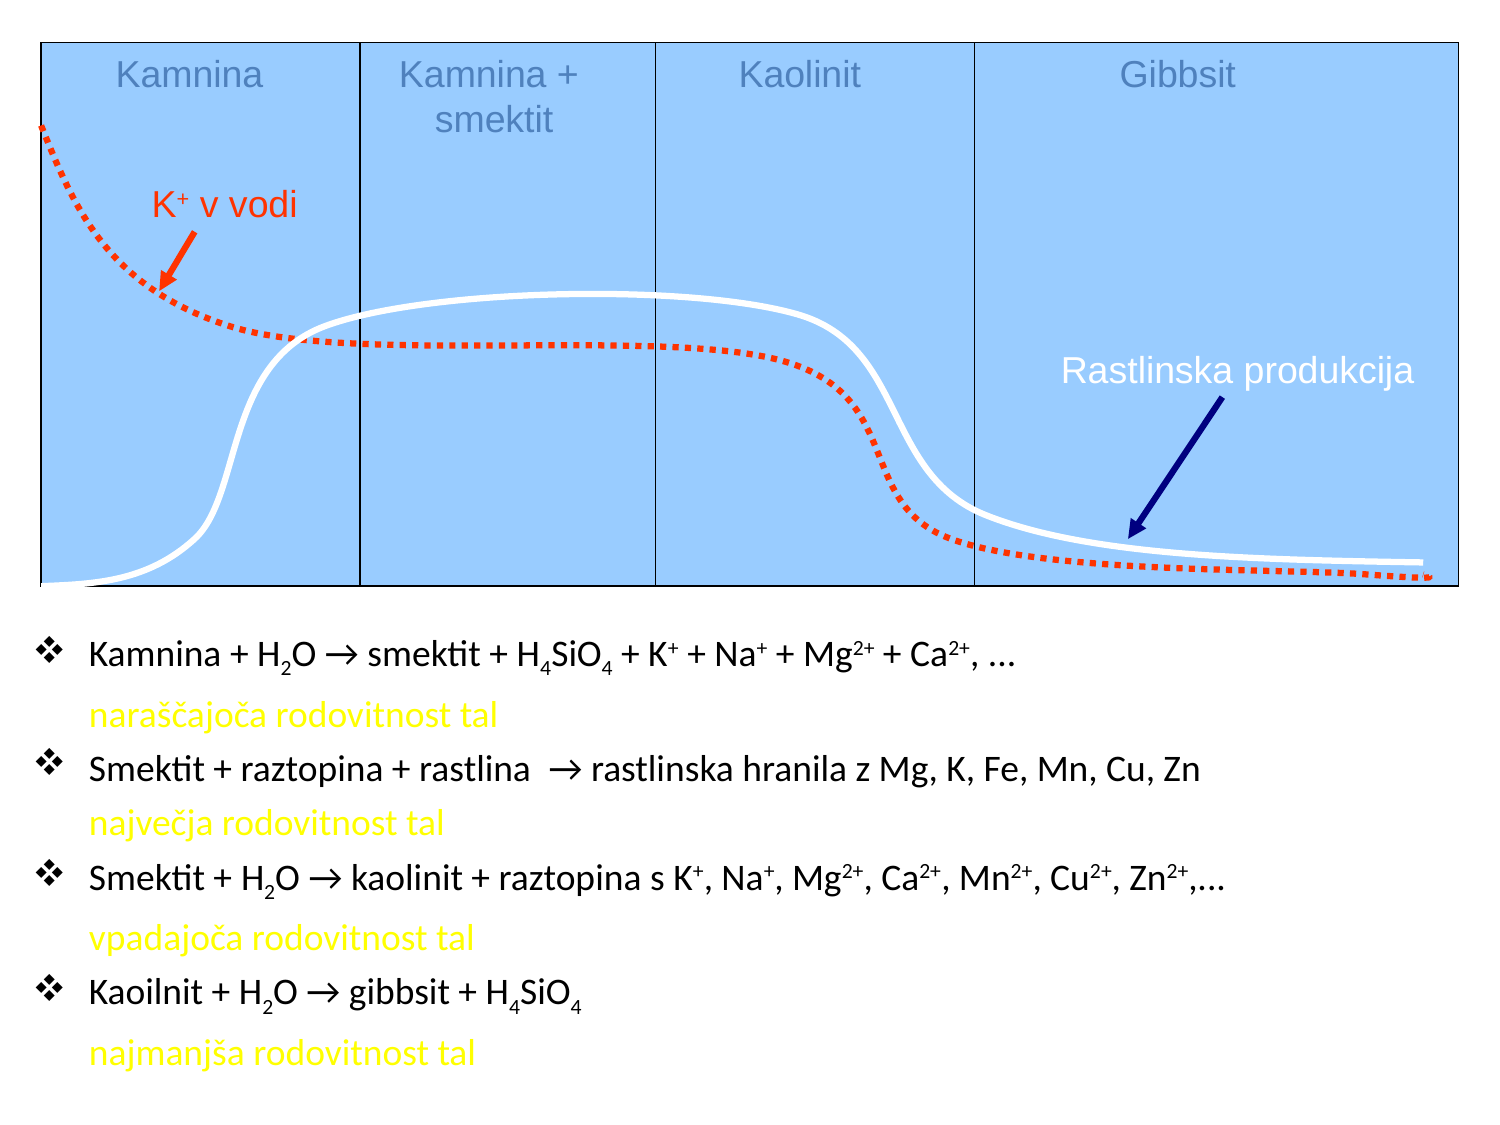

Kamnina
Kamnina +
smektit
Kaolinit
Gibbsit
K+ v vodi
Rastlinska produkcija
# Kamnina + H2O → smektit + H4SiO4 + K+ + Na+ + Mg2+ + Ca2+, ...
	naraščajoča rodovitnost tal
Smektit + raztopina + rastlina → rastlinska hranila z Mg, K, Fe, Mn, Cu, Zn
	največja rodovitnost tal
Smektit + H2O → kaolinit + raztopina s K+, Na+, Mg2+, Ca2+, Mn2+, Cu2+, Zn2+,...
	vpadajoča rodovitnost tal
Kaoilnit + H2O → gibbsit + H4SiO4
	najmanjša rodovitnost tal